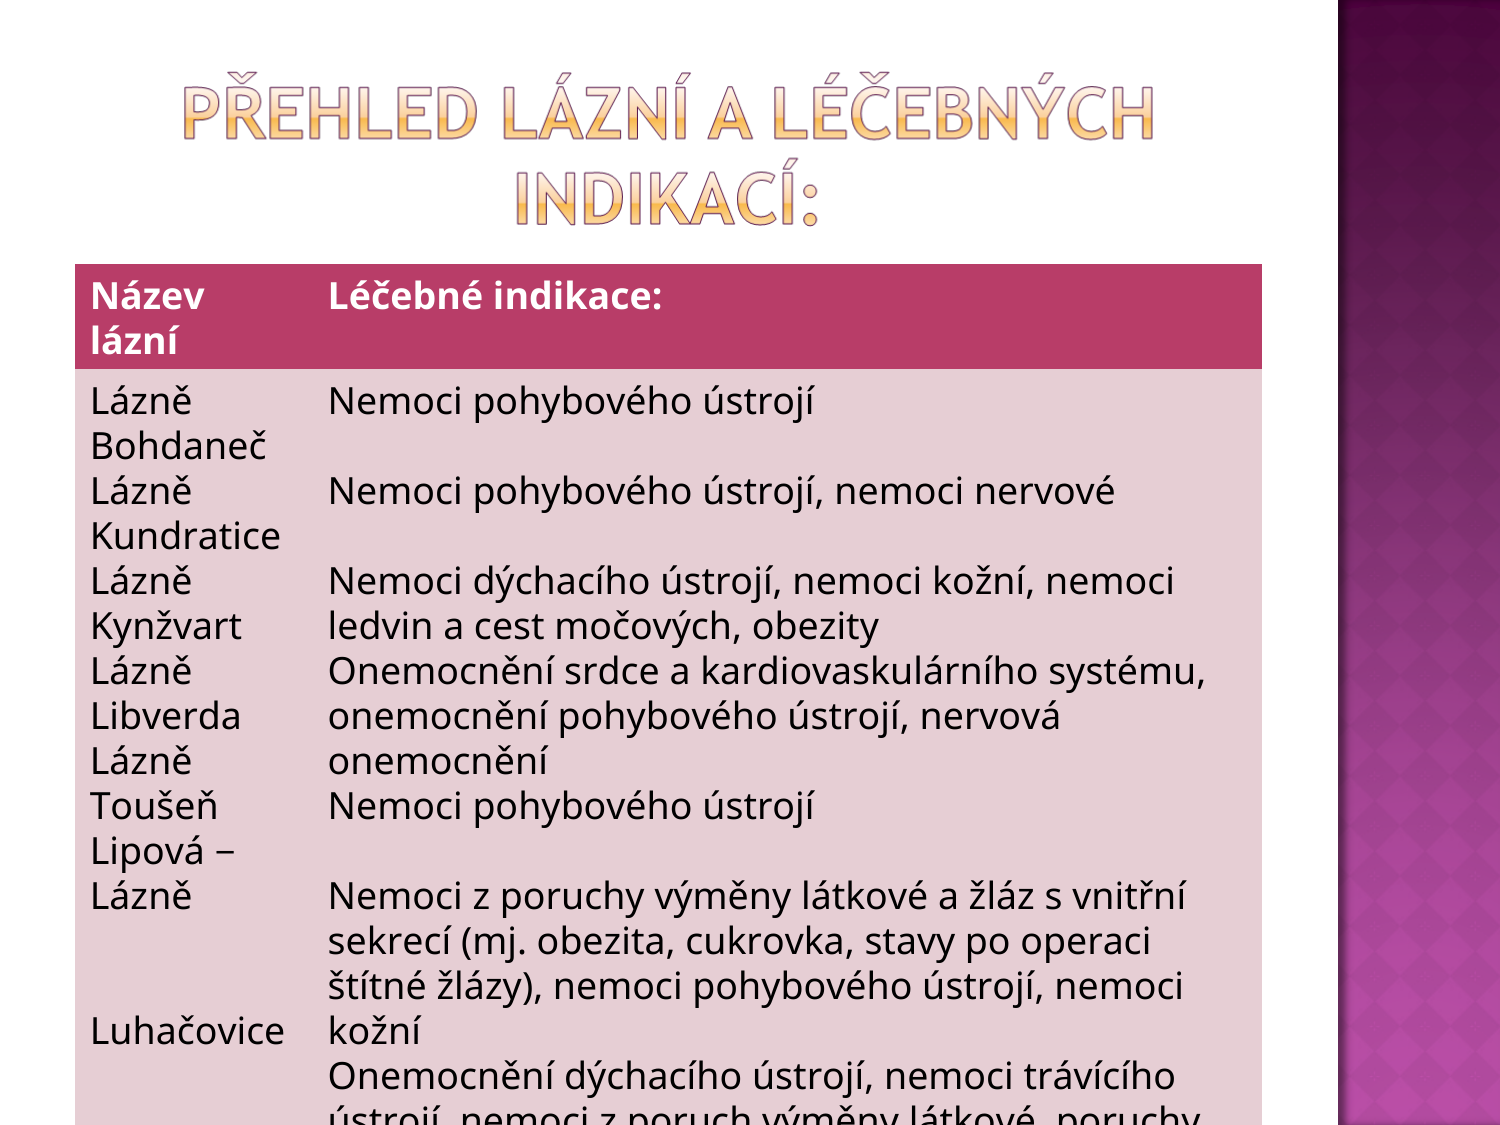

| Název lázní | Léčebné indikace: |
| --- | --- |
| Lázně Bohdaneč Lázně Kundratice Lázně Kynžvart Lázně Libverda Lázně Toušeň Lipová − Lázně Luhačovice | Nemoci pohybového ústrojí Nemoci pohybového ústrojí, nemoci nervové Nemoci dýchacího ústrojí, nemoci kožní, nemoci ledvin a cest močových, obezity Onemocnění srdce a kardiovaskulárního systému, onemocnění pohybového ústrojí, nervová onemocnění Nemoci pohybového ústrojí Nemoci z poruchy výměny látkové a žláz s vnitřní sekrecí (mj. obezita, cukrovka, stavy po operaci štítné žlázy), nemoci pohybového ústrojí, nemoci kožní Onemocnění dýchacího ústrojí, nemoci trávícího ústrojí, nemoci z poruch výměny látkové, poruchy pohybového aparátu, nemoci oběhového ústrojí, nemoci onkologické |